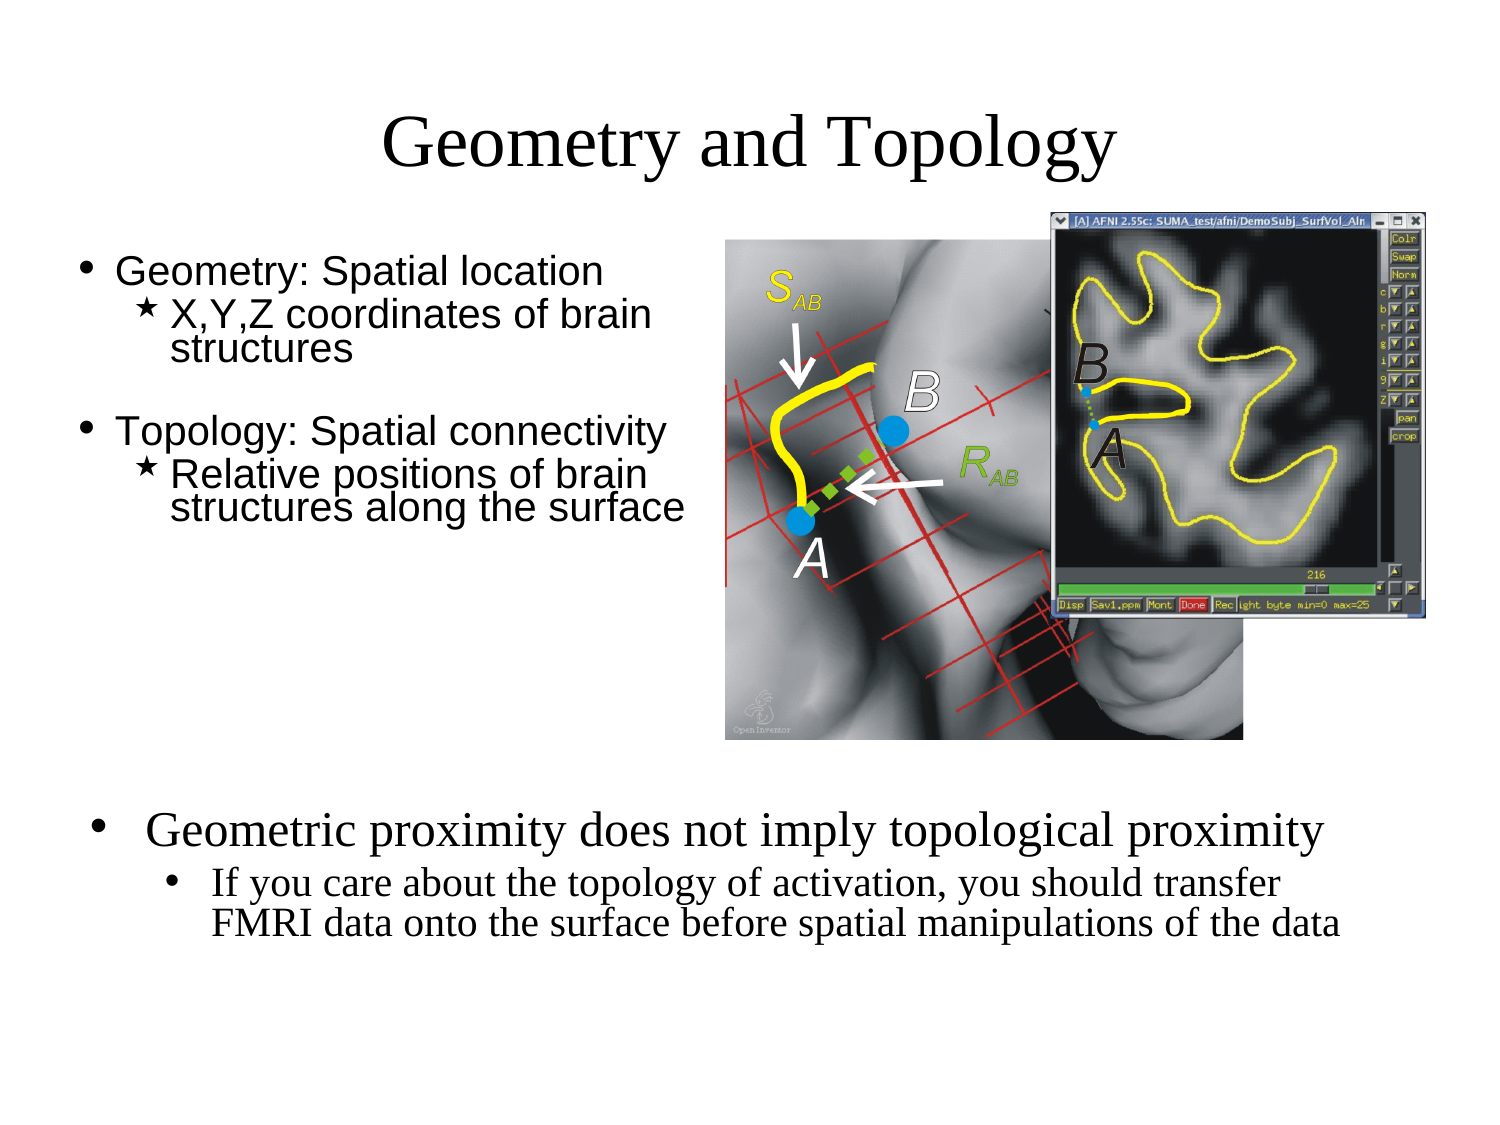

# Geometry and Topology
Geometry: Spatial location
X,Y,Z coordinates of brain structures
Topology: Spatial connectivity
Relative positions of brain structures along the surface
Geometric proximity does not imply topological proximity
If you care about the topology of activation, you should transfer FMRI data onto the surface before spatial manipulations of the data